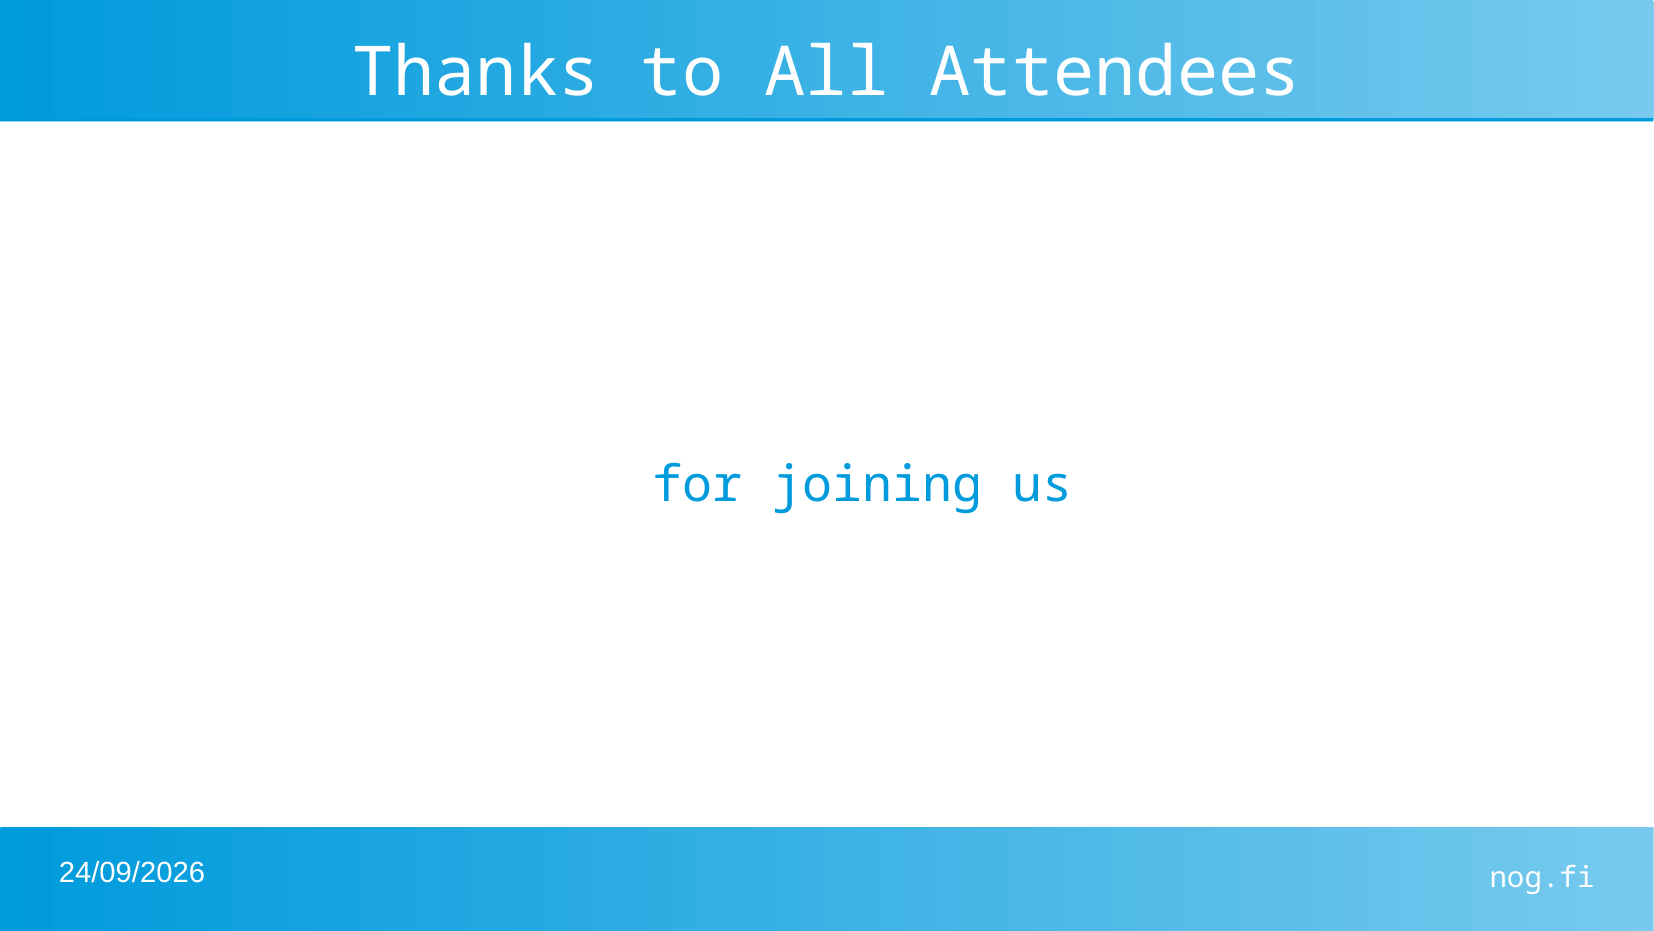

# Thanks to All Attendees
for joining us
15